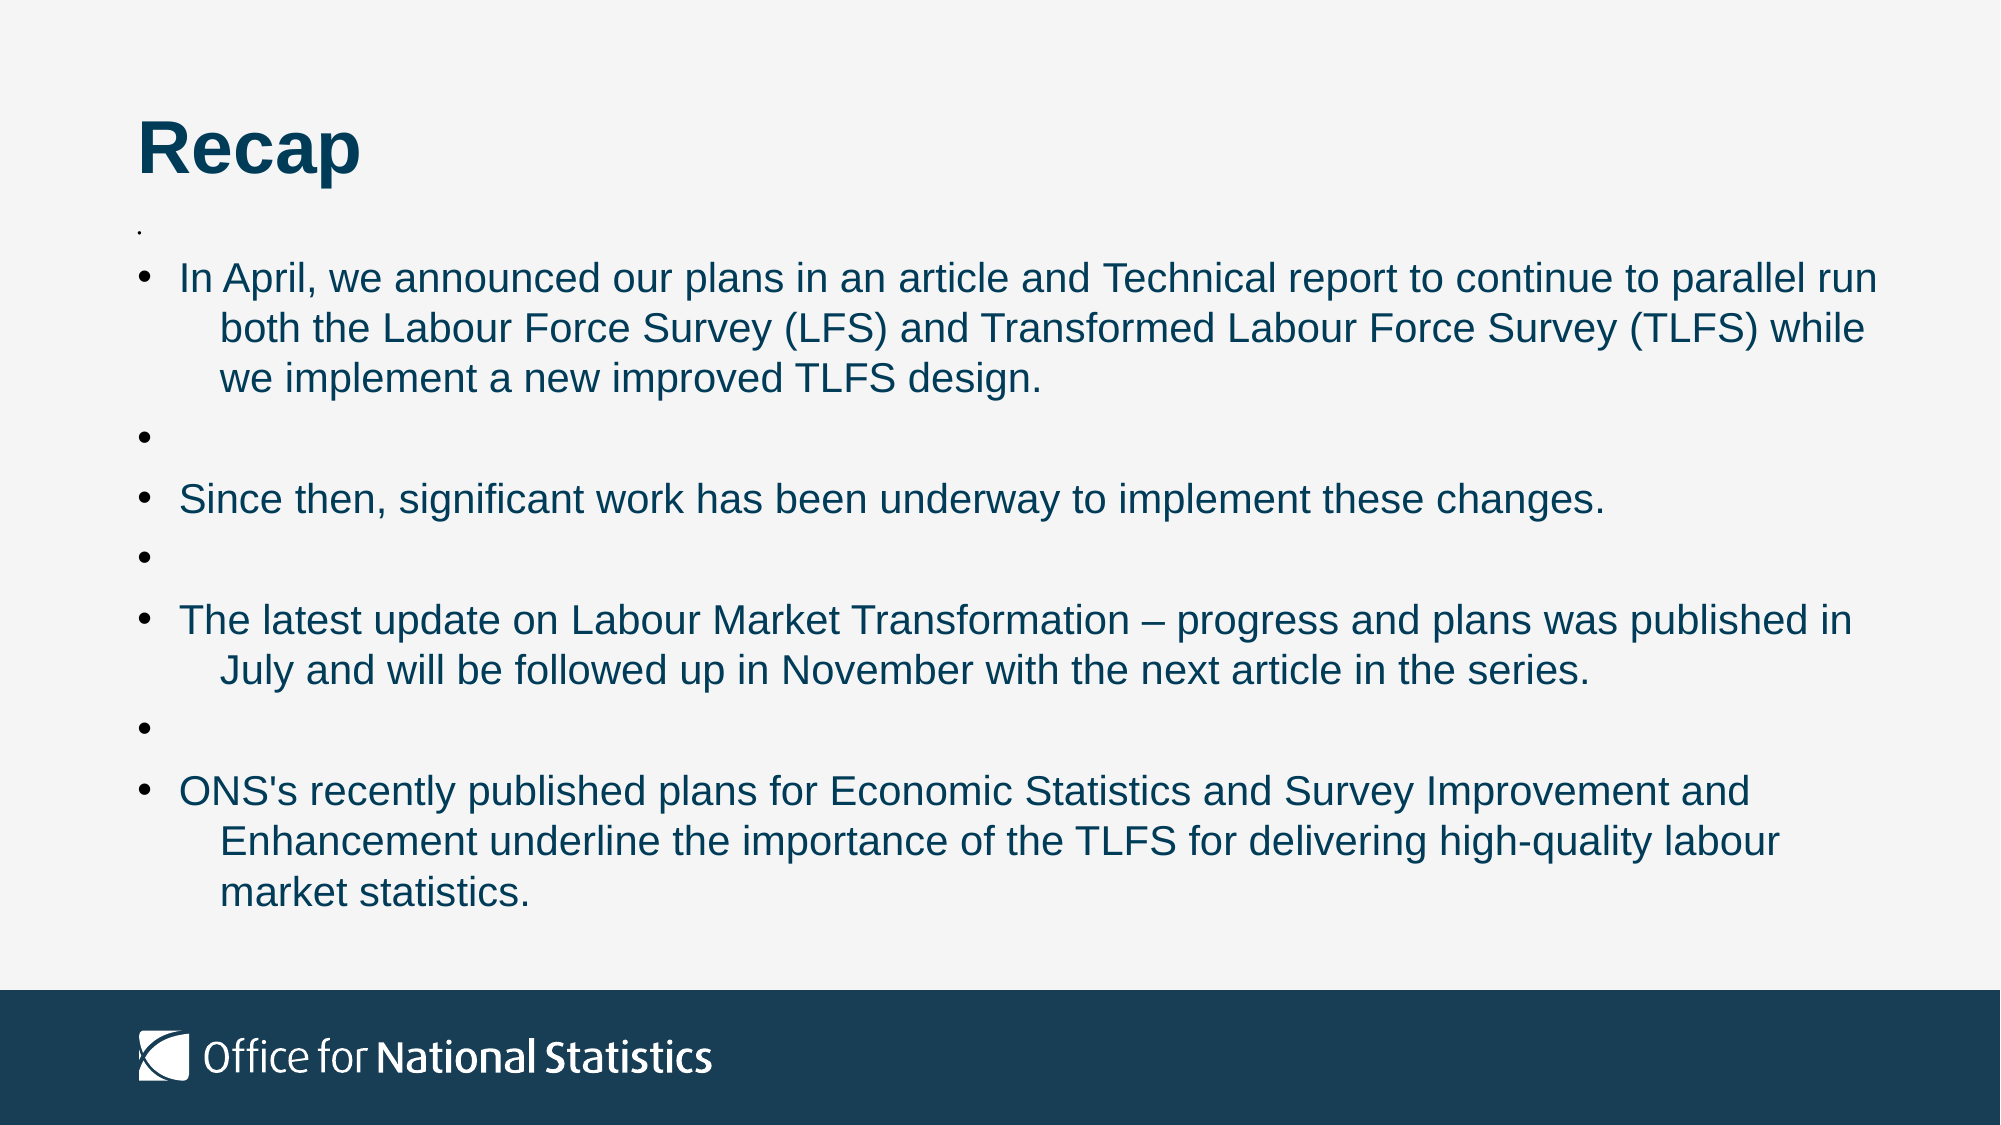

# Recap
In April, we announced our plans in an article and Technical report to continue to parallel run both the Labour Force Survey (LFS) and Transformed Labour Force Survey (TLFS) while we implement a new improved TLFS design.
Since then, significant work has been underway to implement these changes.
The latest update on Labour Market Transformation – progress and plans was published in July and will be followed up in November with the next article in the series.
ONS's recently published plans for Economic Statistics and Survey Improvement and Enhancement underline the importance of the TLFS for delivering high-quality labour market statistics.